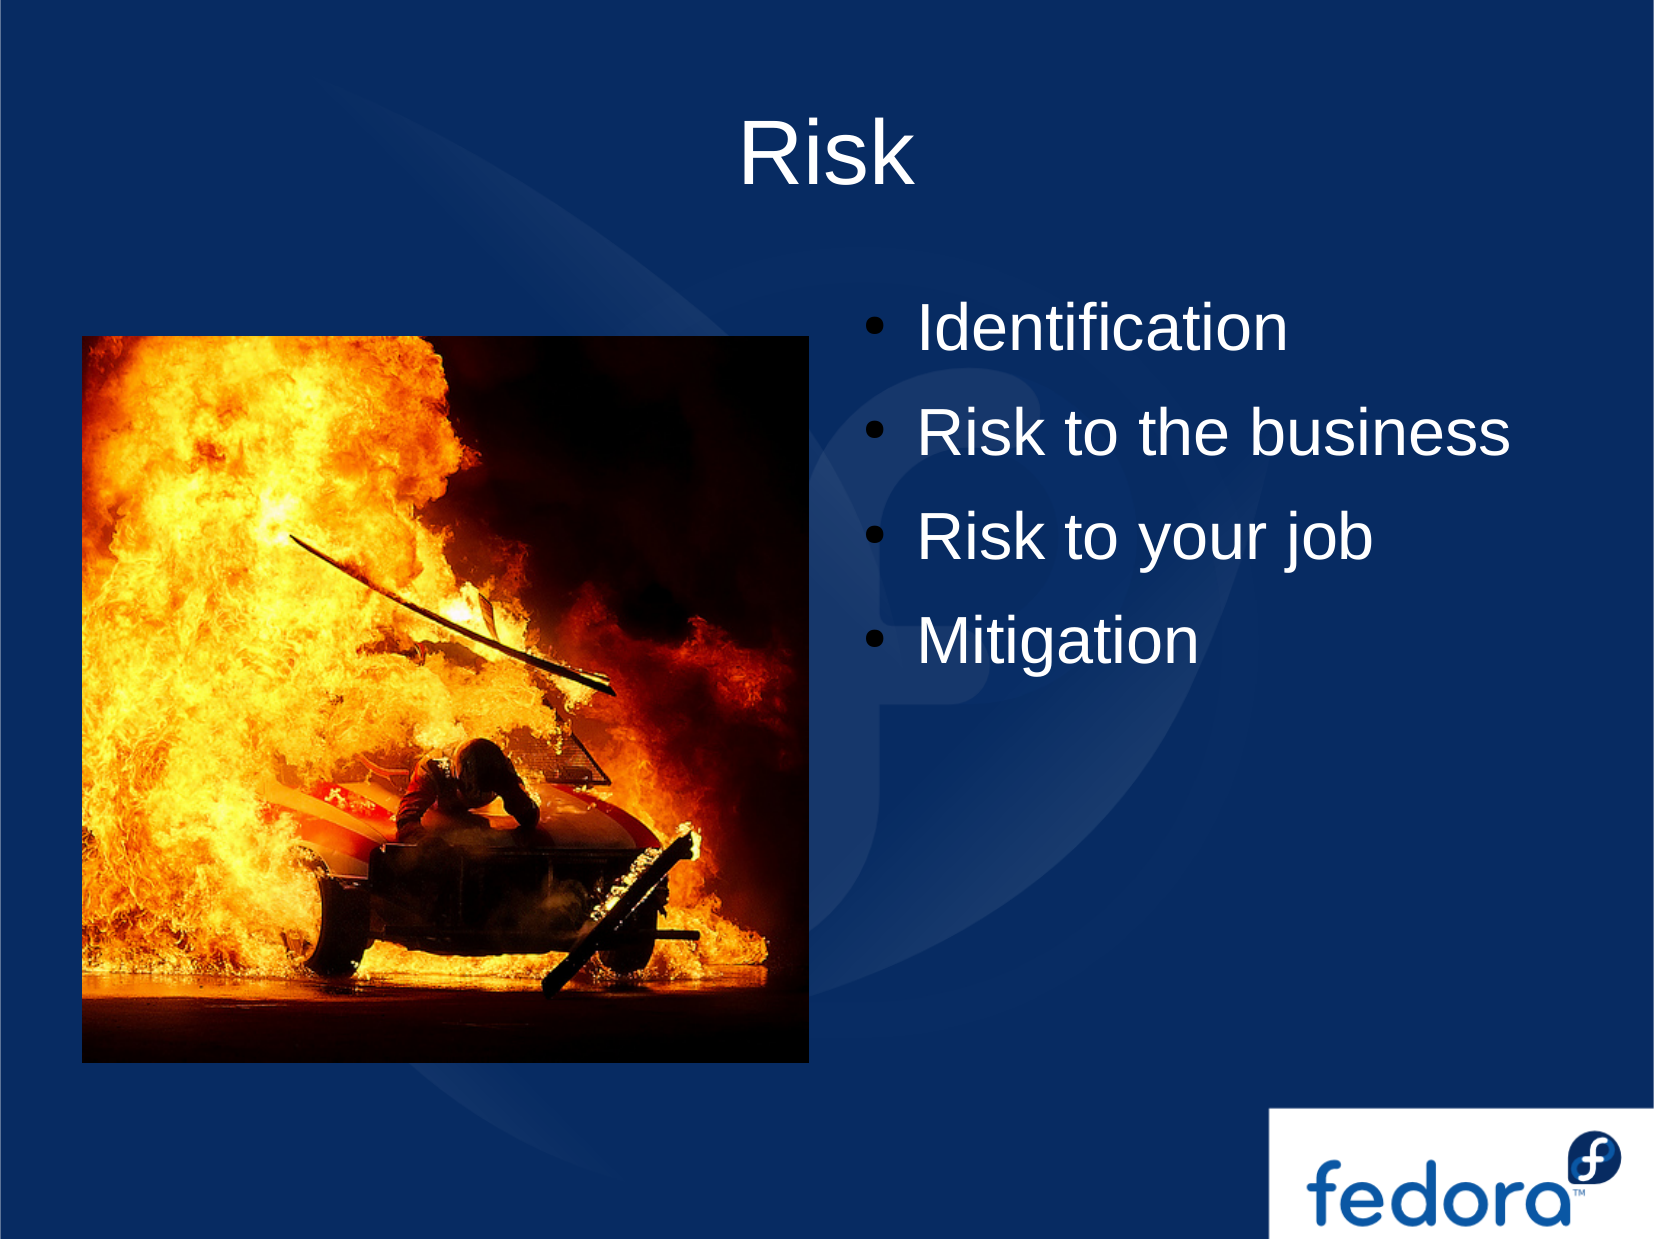

# Risk
Identification
Risk to the business
Risk to your job
Mitigation